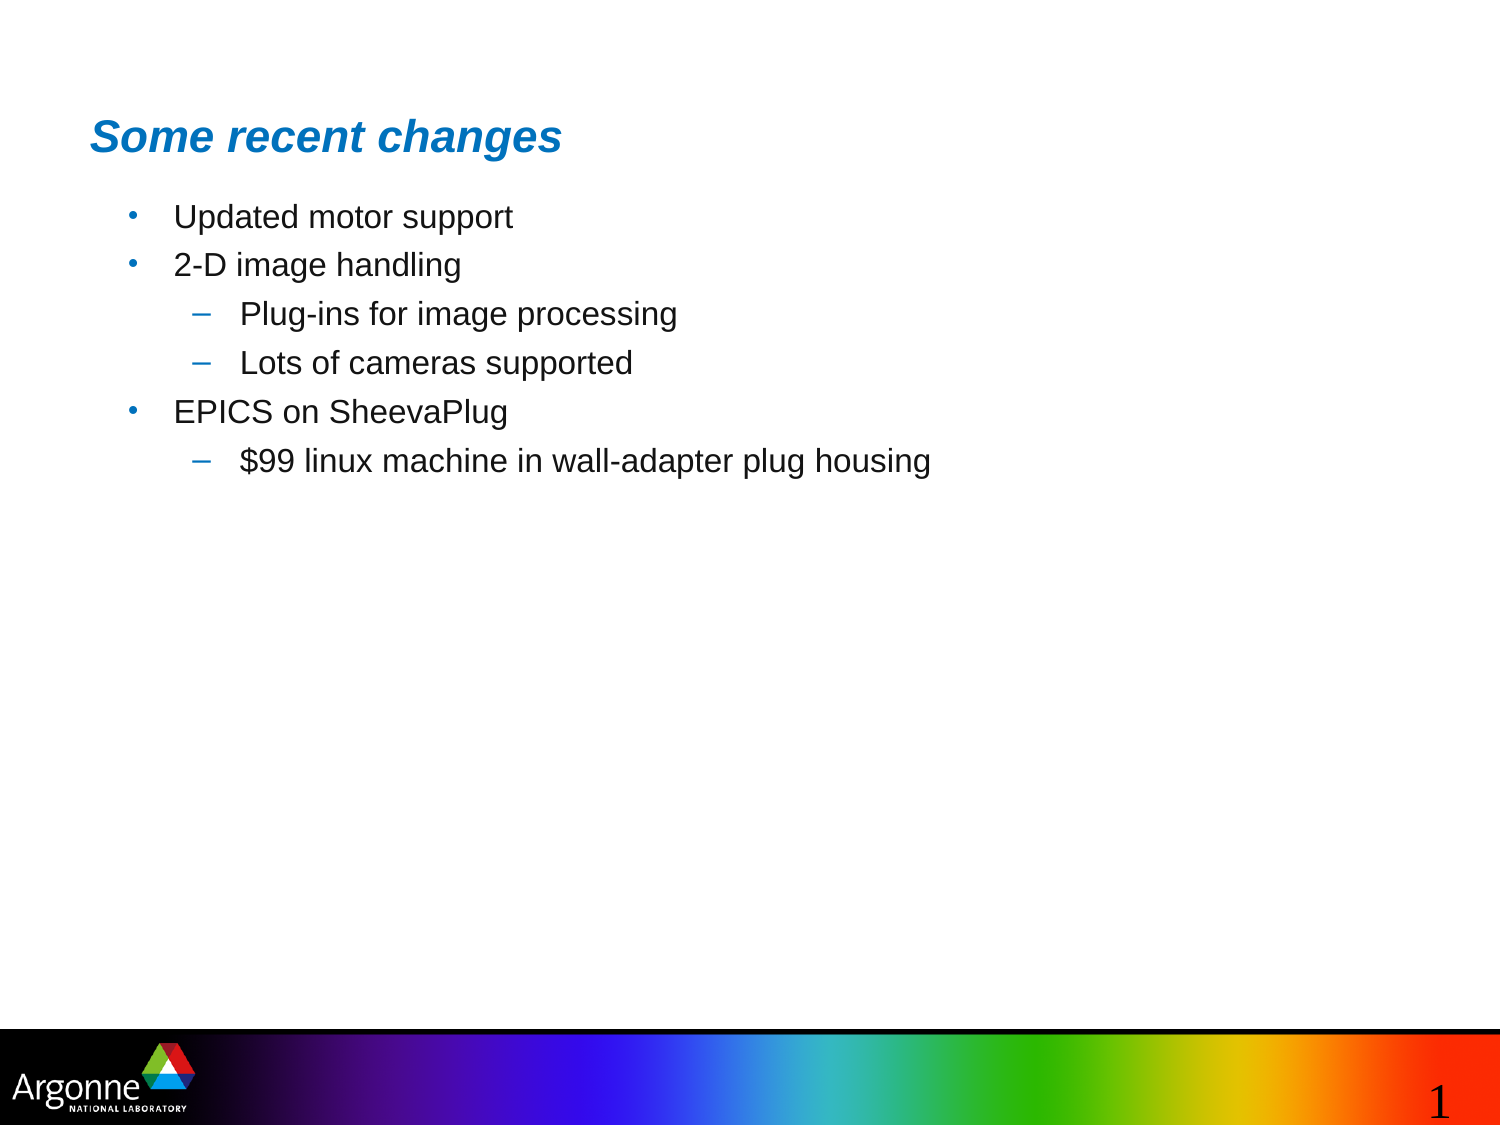

# Some recent changes
Updated motor support
2-D image handling
Plug-ins for image processing
Lots of cameras supported
EPICS on SheevaPlug
$99 linux machine in wall-adapter plug housing
18